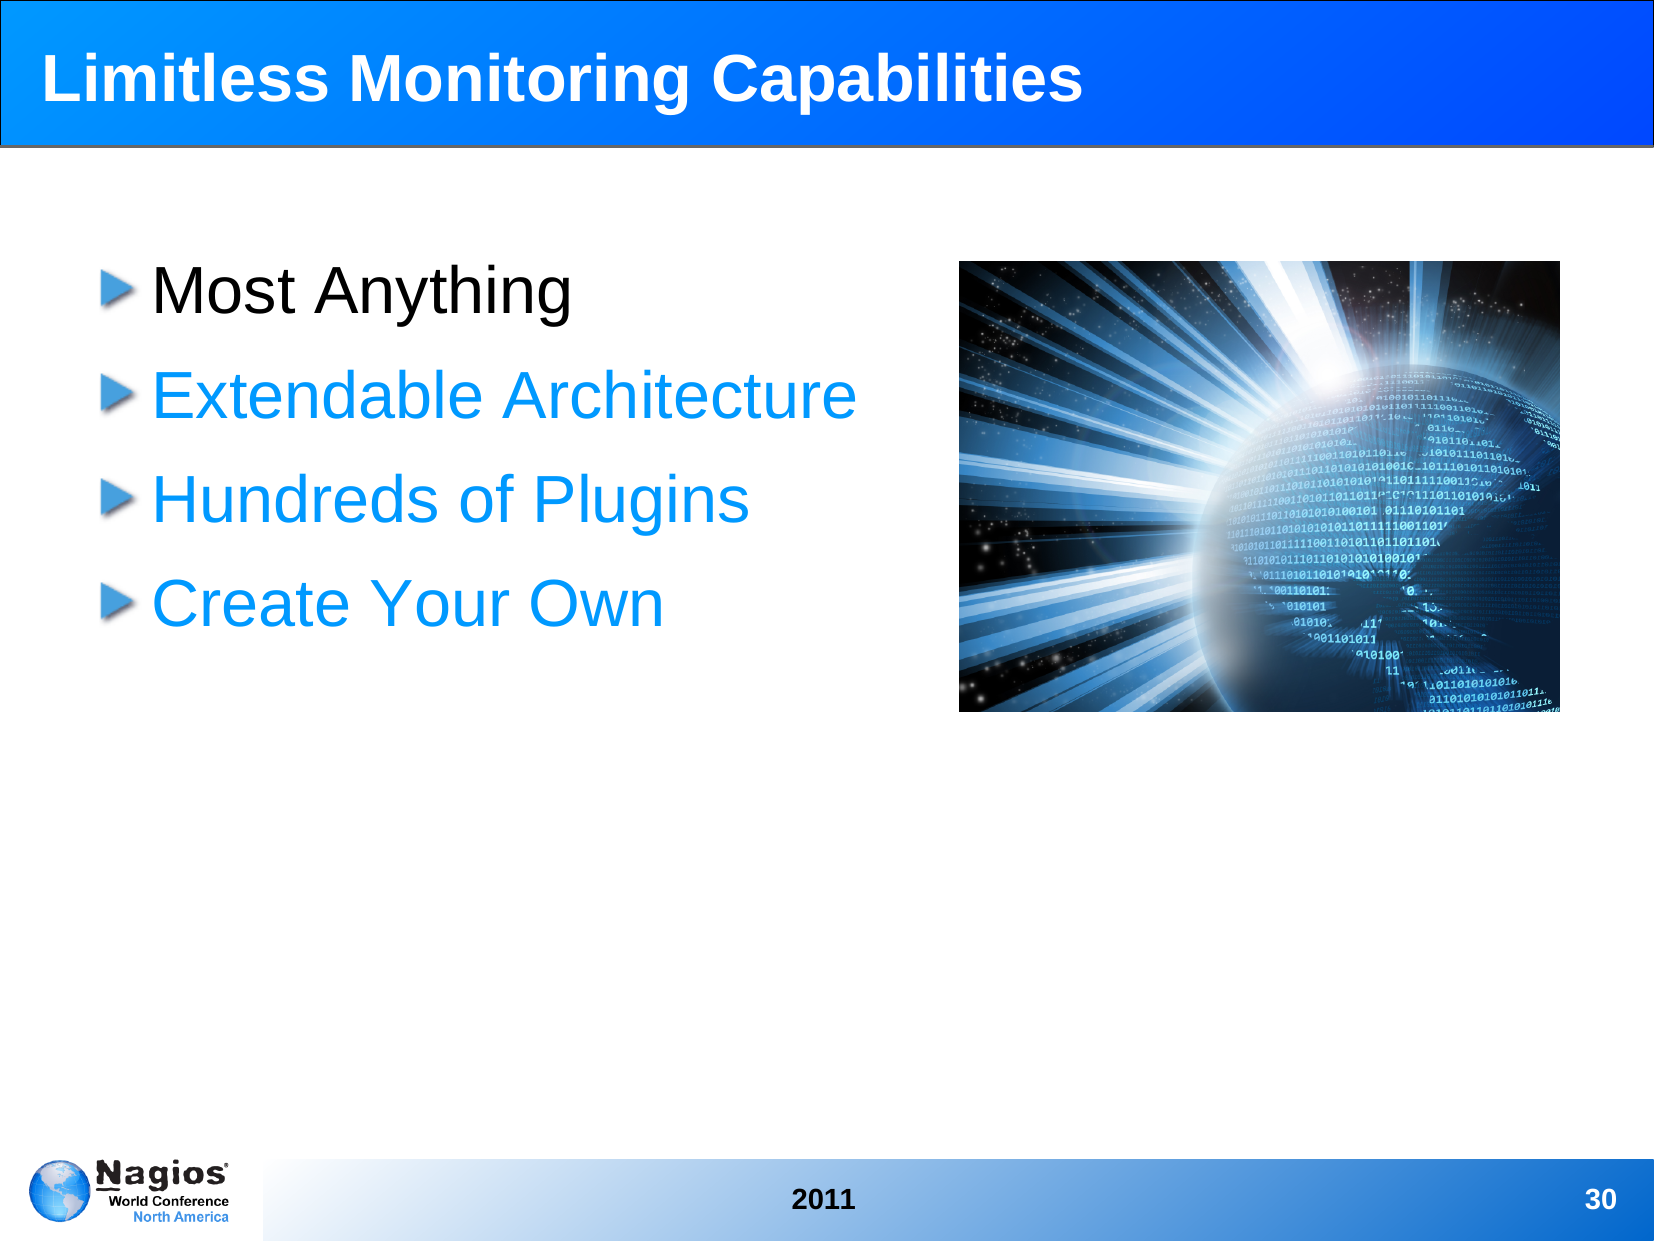

# Limitless Monitoring Capabilities
Most Anything
Extendable Architecture
Hundreds of Plugins
Create Your Own
2011
30